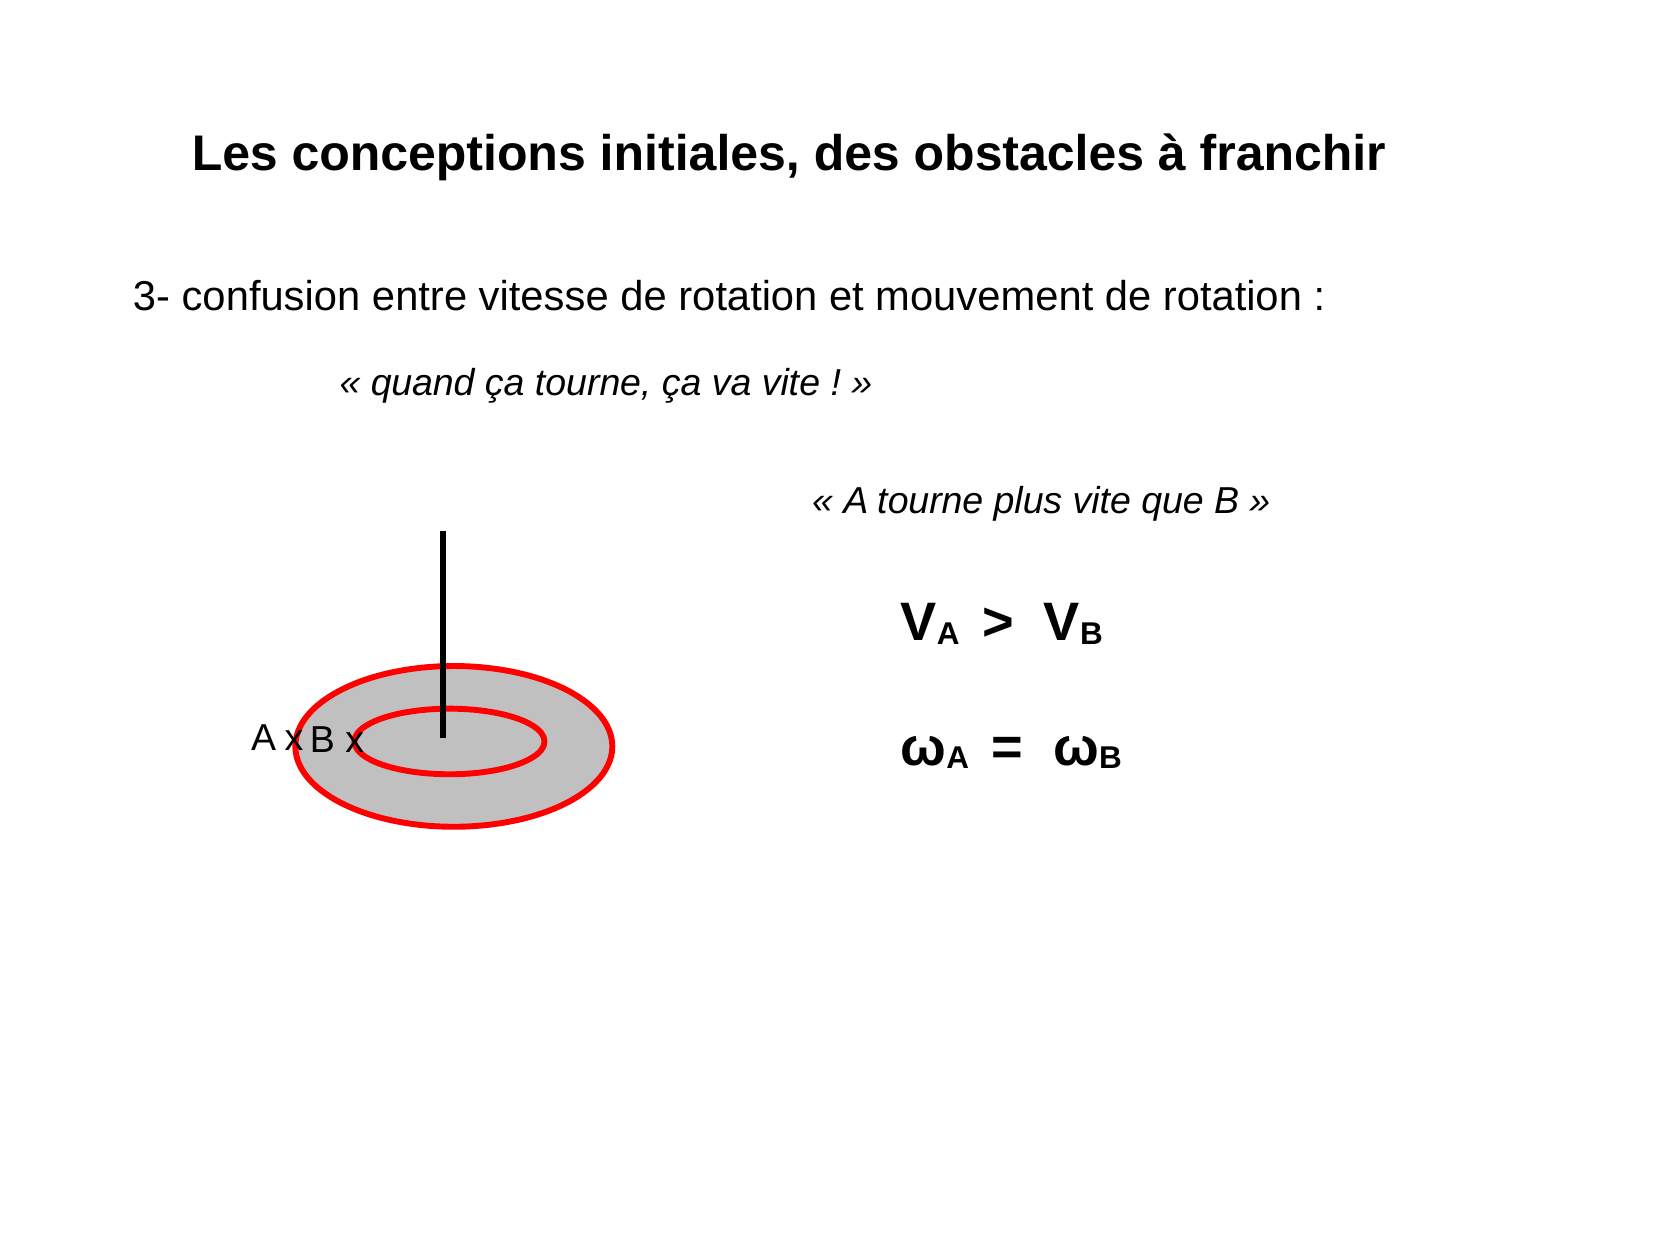

Les conceptions initiales, des obstacles à franchir
3- confusion entre vitesse de rotation et mouvement de rotation :
« quand ça tourne, ça va vite ! »
« A tourne plus vite que B »
VA > VB
A x
ωA = ωB
B x